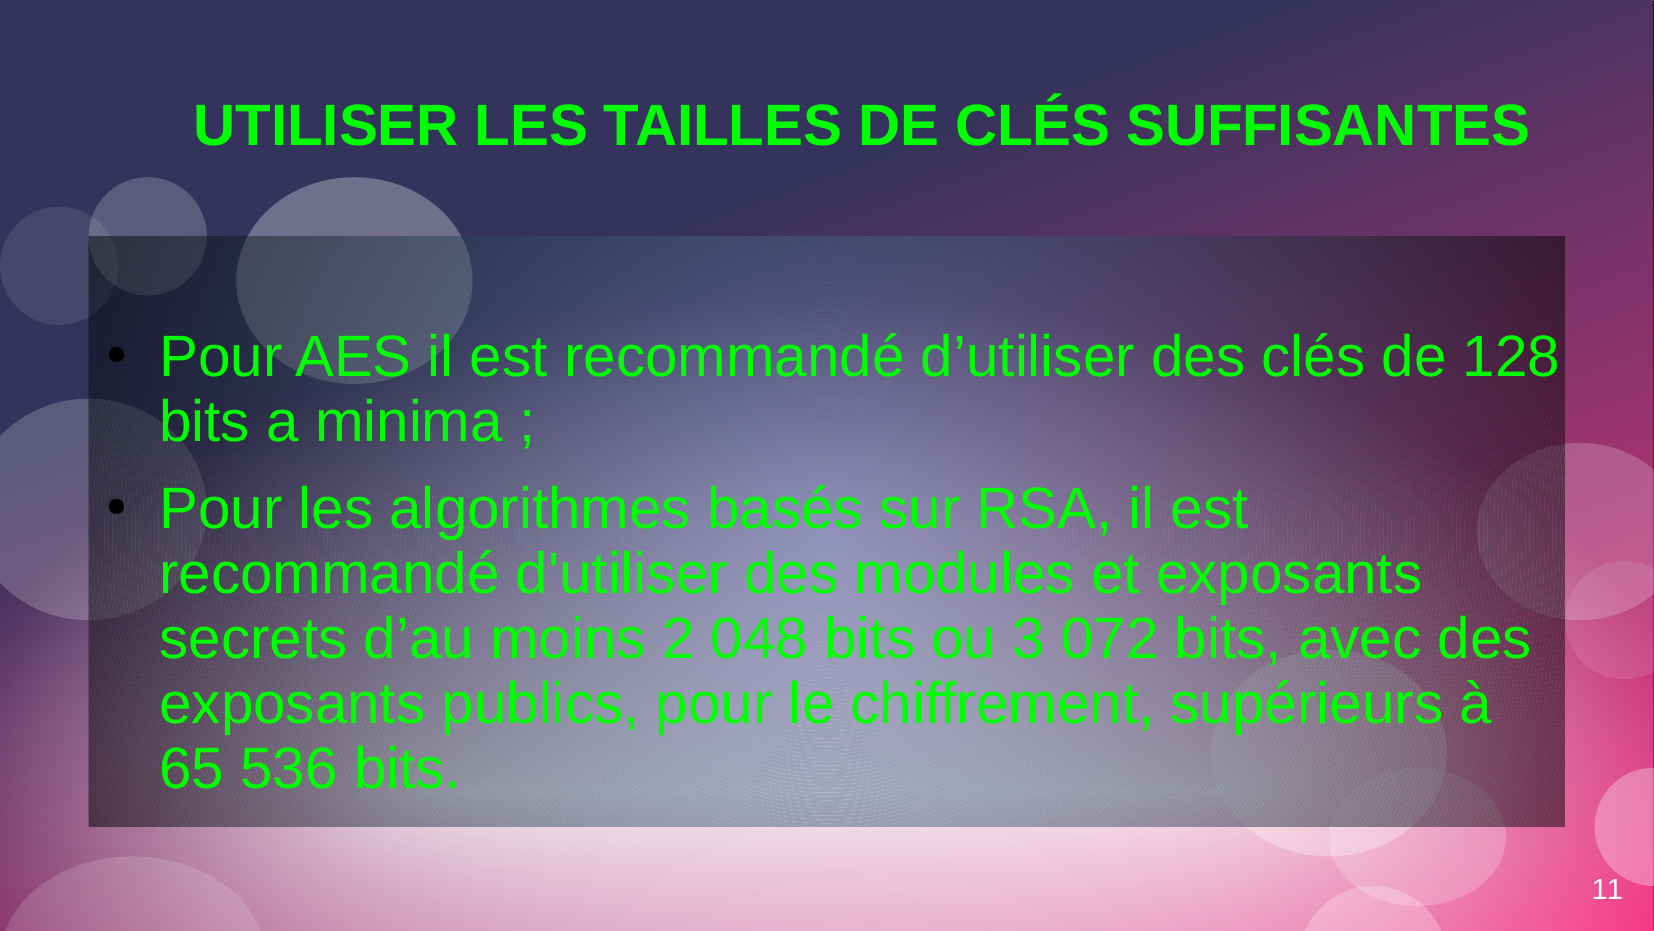

# Utiliser les tailles de clés suffisantes
Pour AES il est recommandé d’utiliser des clés de 128 bits a minima ;
Pour les algorithmes basés sur RSA, il est recommandé d'utiliser des modules et exposants secrets d’au moins 2 048 bits ou 3 072 bits, avec des exposants publics, pour le chiffrement, supérieurs à 65 536 bits.